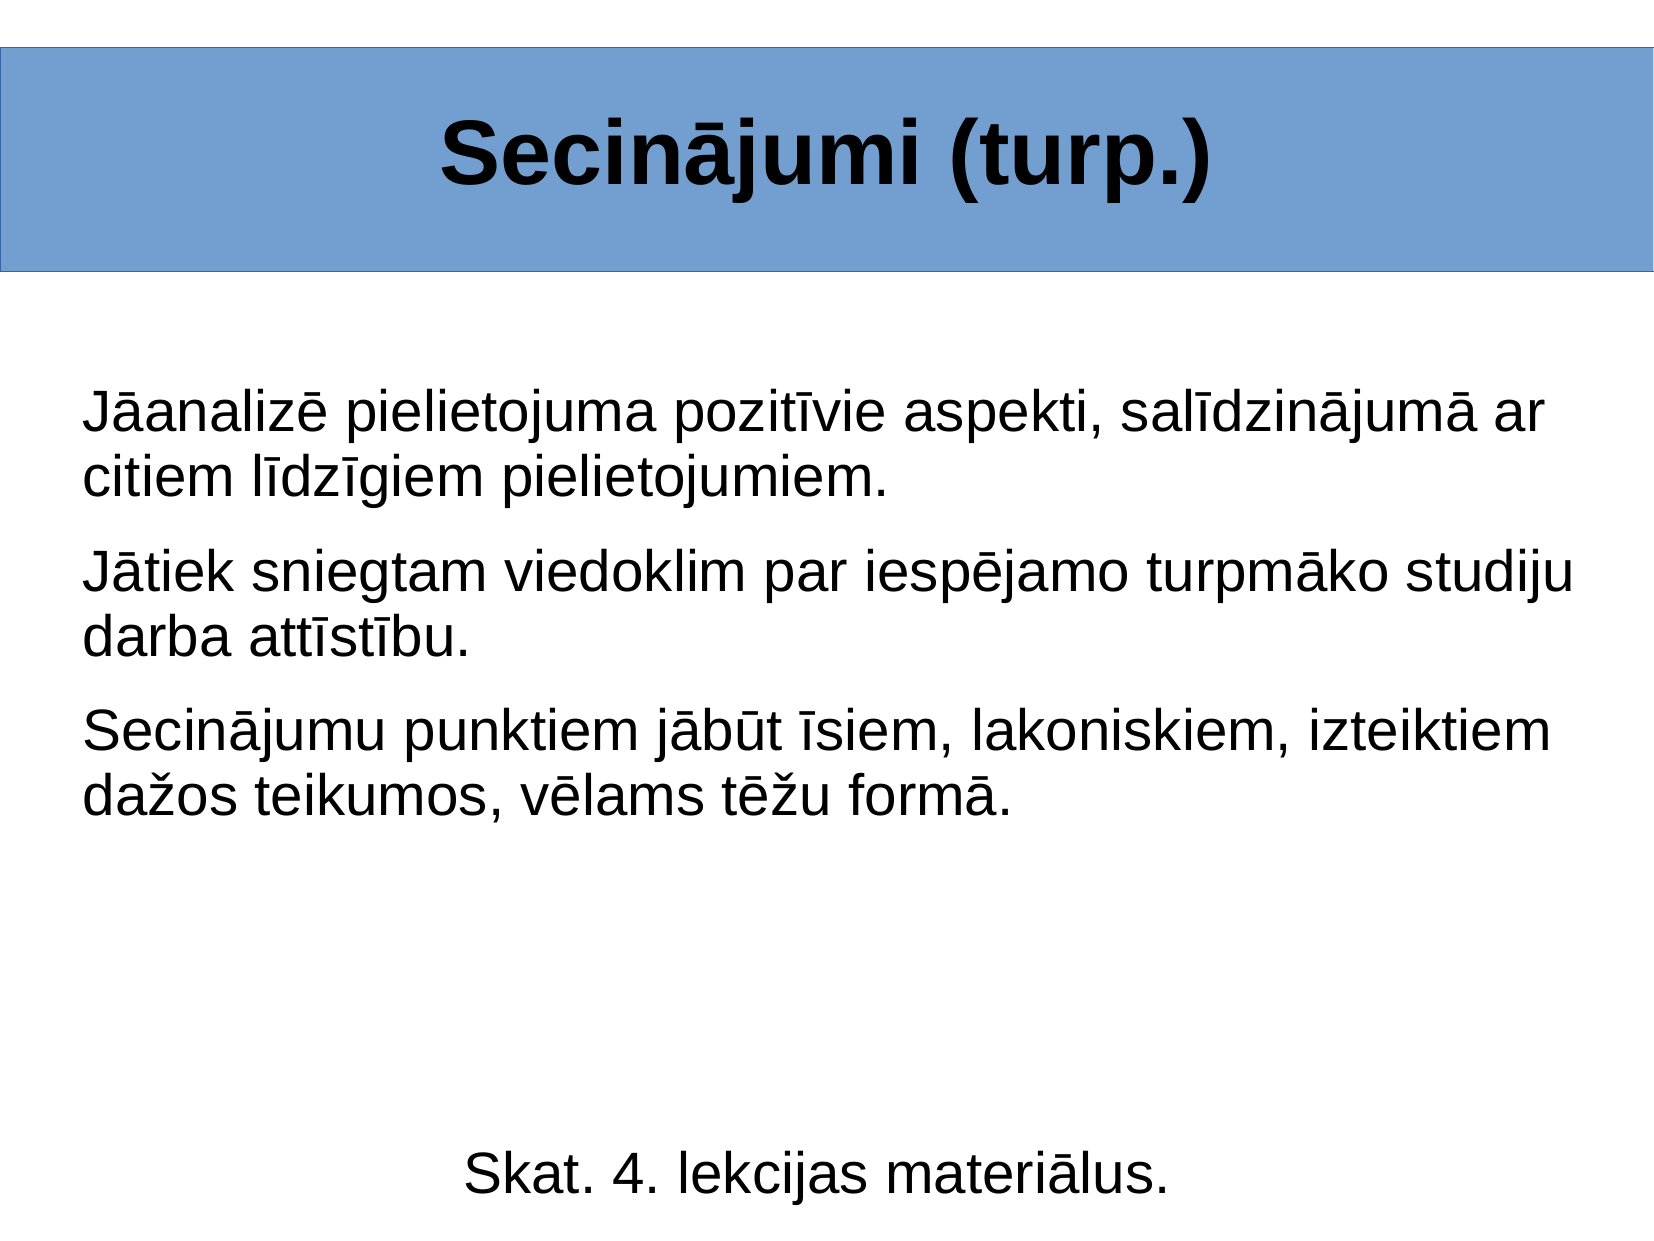

# Secinājumi (turp.)
Jāanalizē pielietojuma pozitīvie aspekti, salīdzinājumā ar citiem līdzīgiem pielietojumiem.
Jātiek sniegtam viedoklim par iespējamo turpmāko studiju darba attīstību.
Secinājumu punktiem jābūt īsiem, lakoniskiem, izteiktiem dažos teikumos, vēlams tēžu formā.
Skat. 4. lekcijas materiālus.